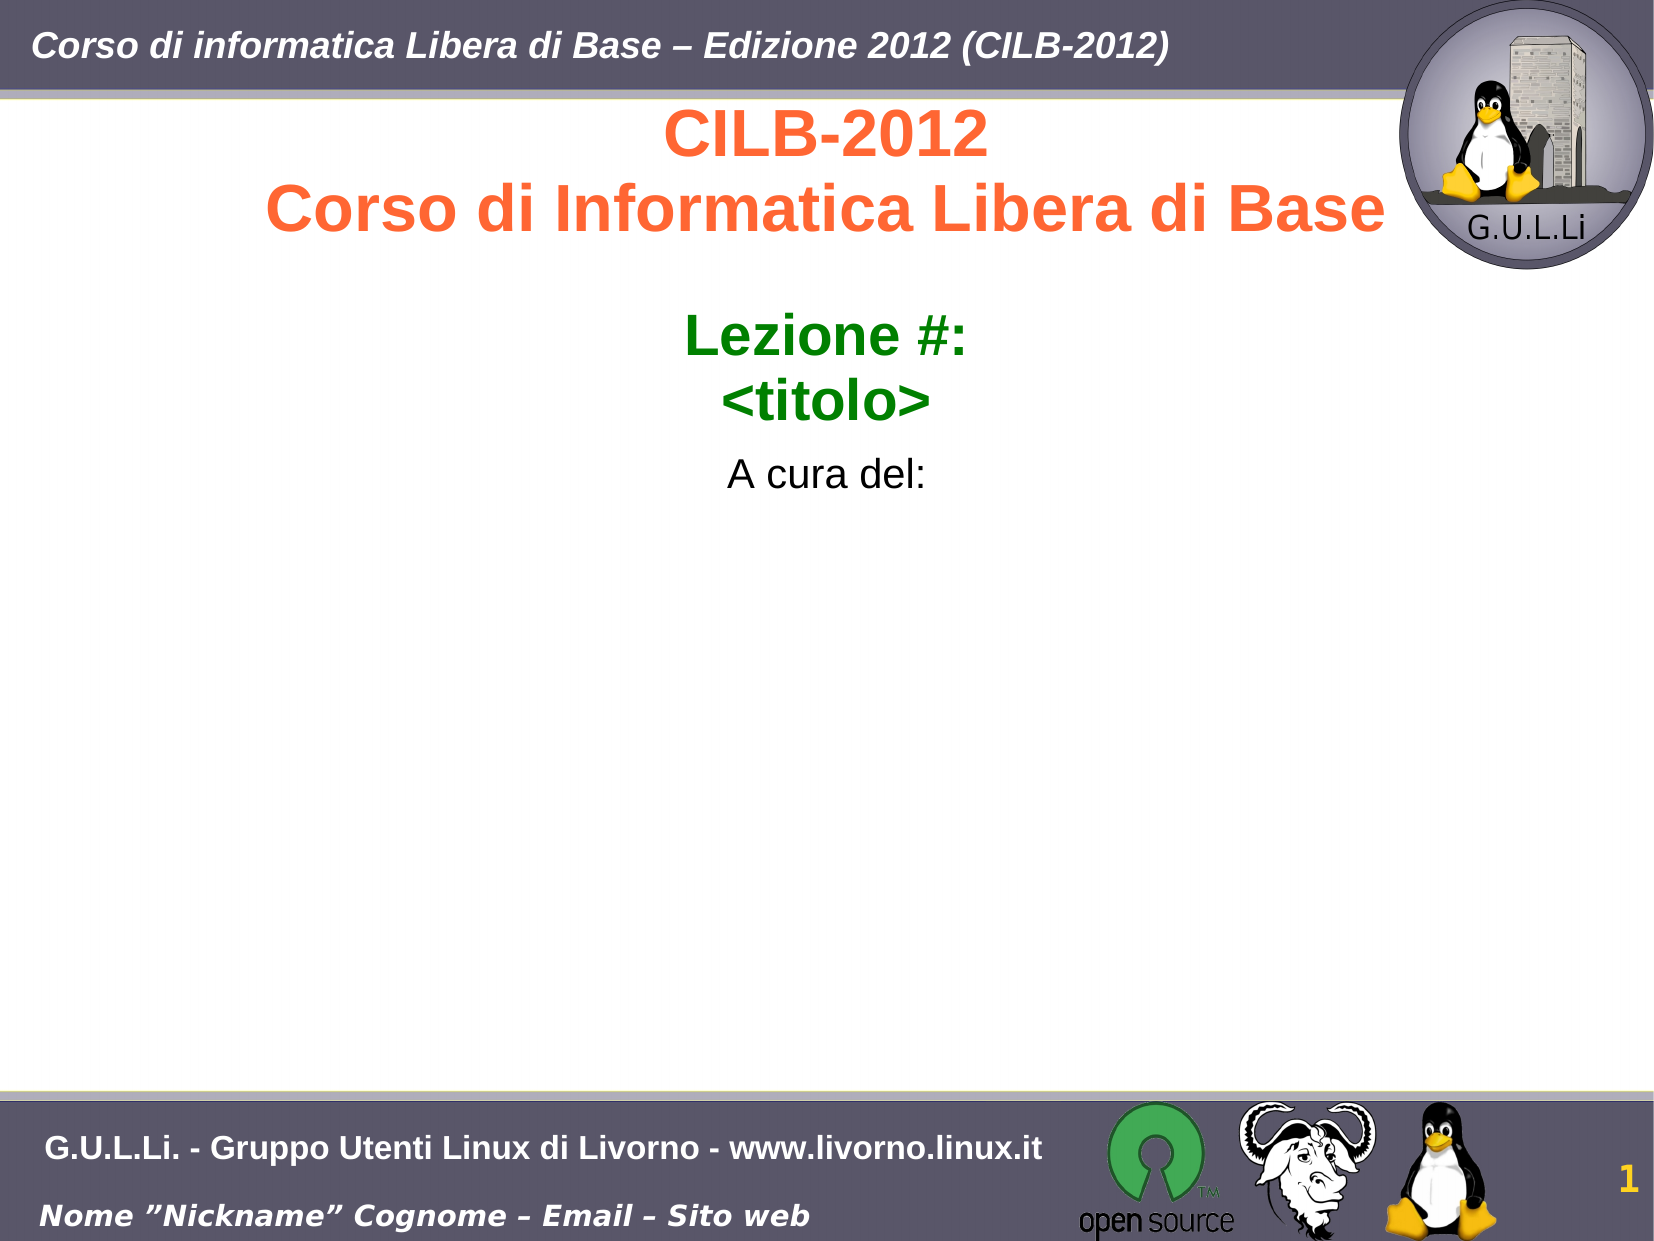

CILB-2012
Corso di Informatica Libera di Base
Lezione #:
<titolo>
A cura del: